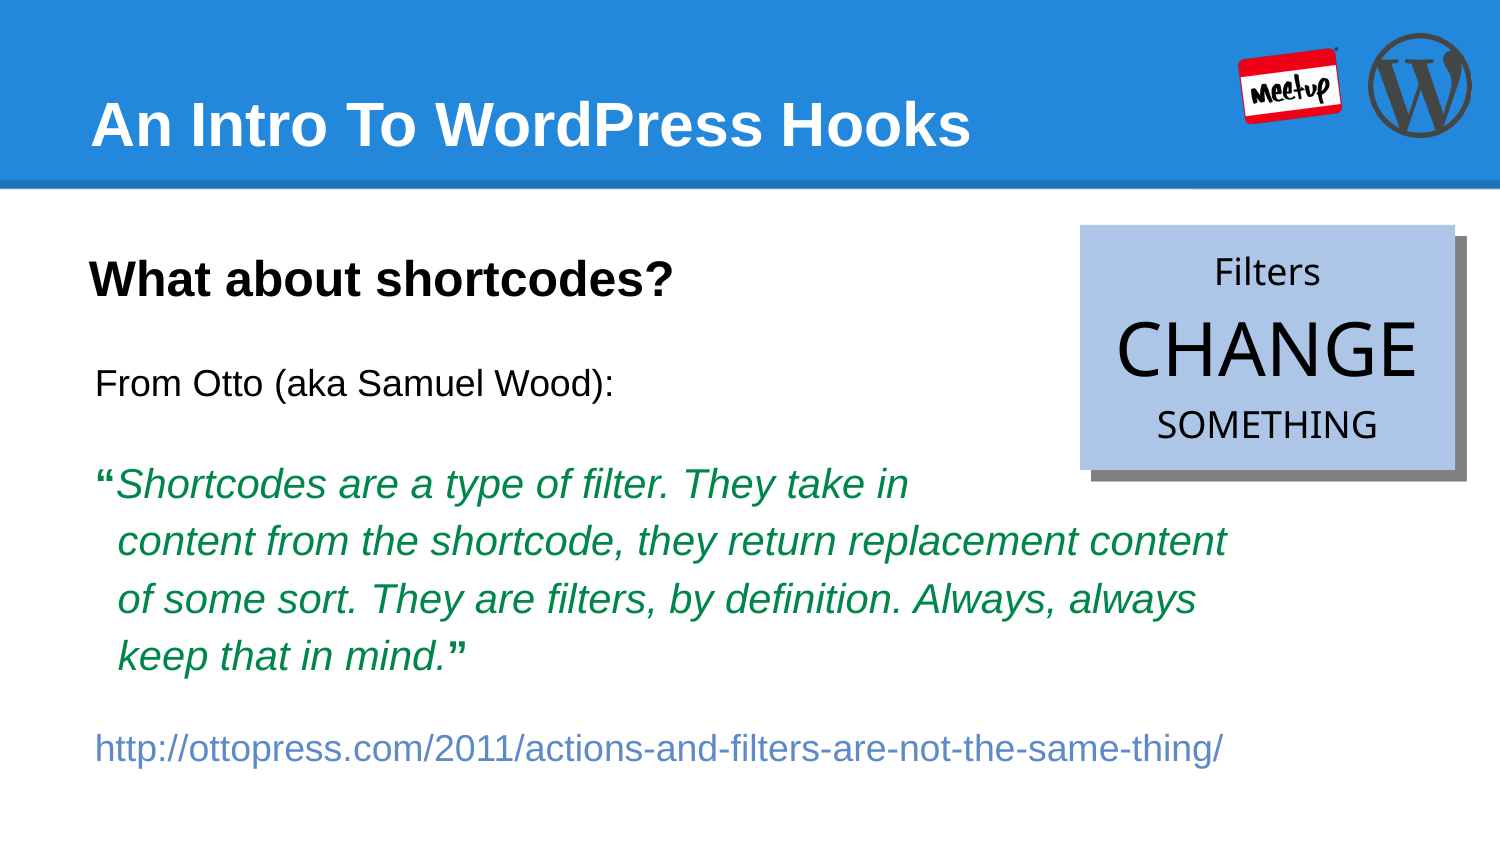

# An Intro To WordPress Hooks
Filters
CHANGE
SOMETHING
What about shortcodes?
From Otto (aka Samuel Wood):
“Shortcodes are a type of filter. They take in
 content from the shortcode, they return replacement content
 of some sort. They are filters, by definition. Always, always
 keep that in mind.”
http://ottopress.com/2011/actions-and-filters-are-not-the-same-thing/